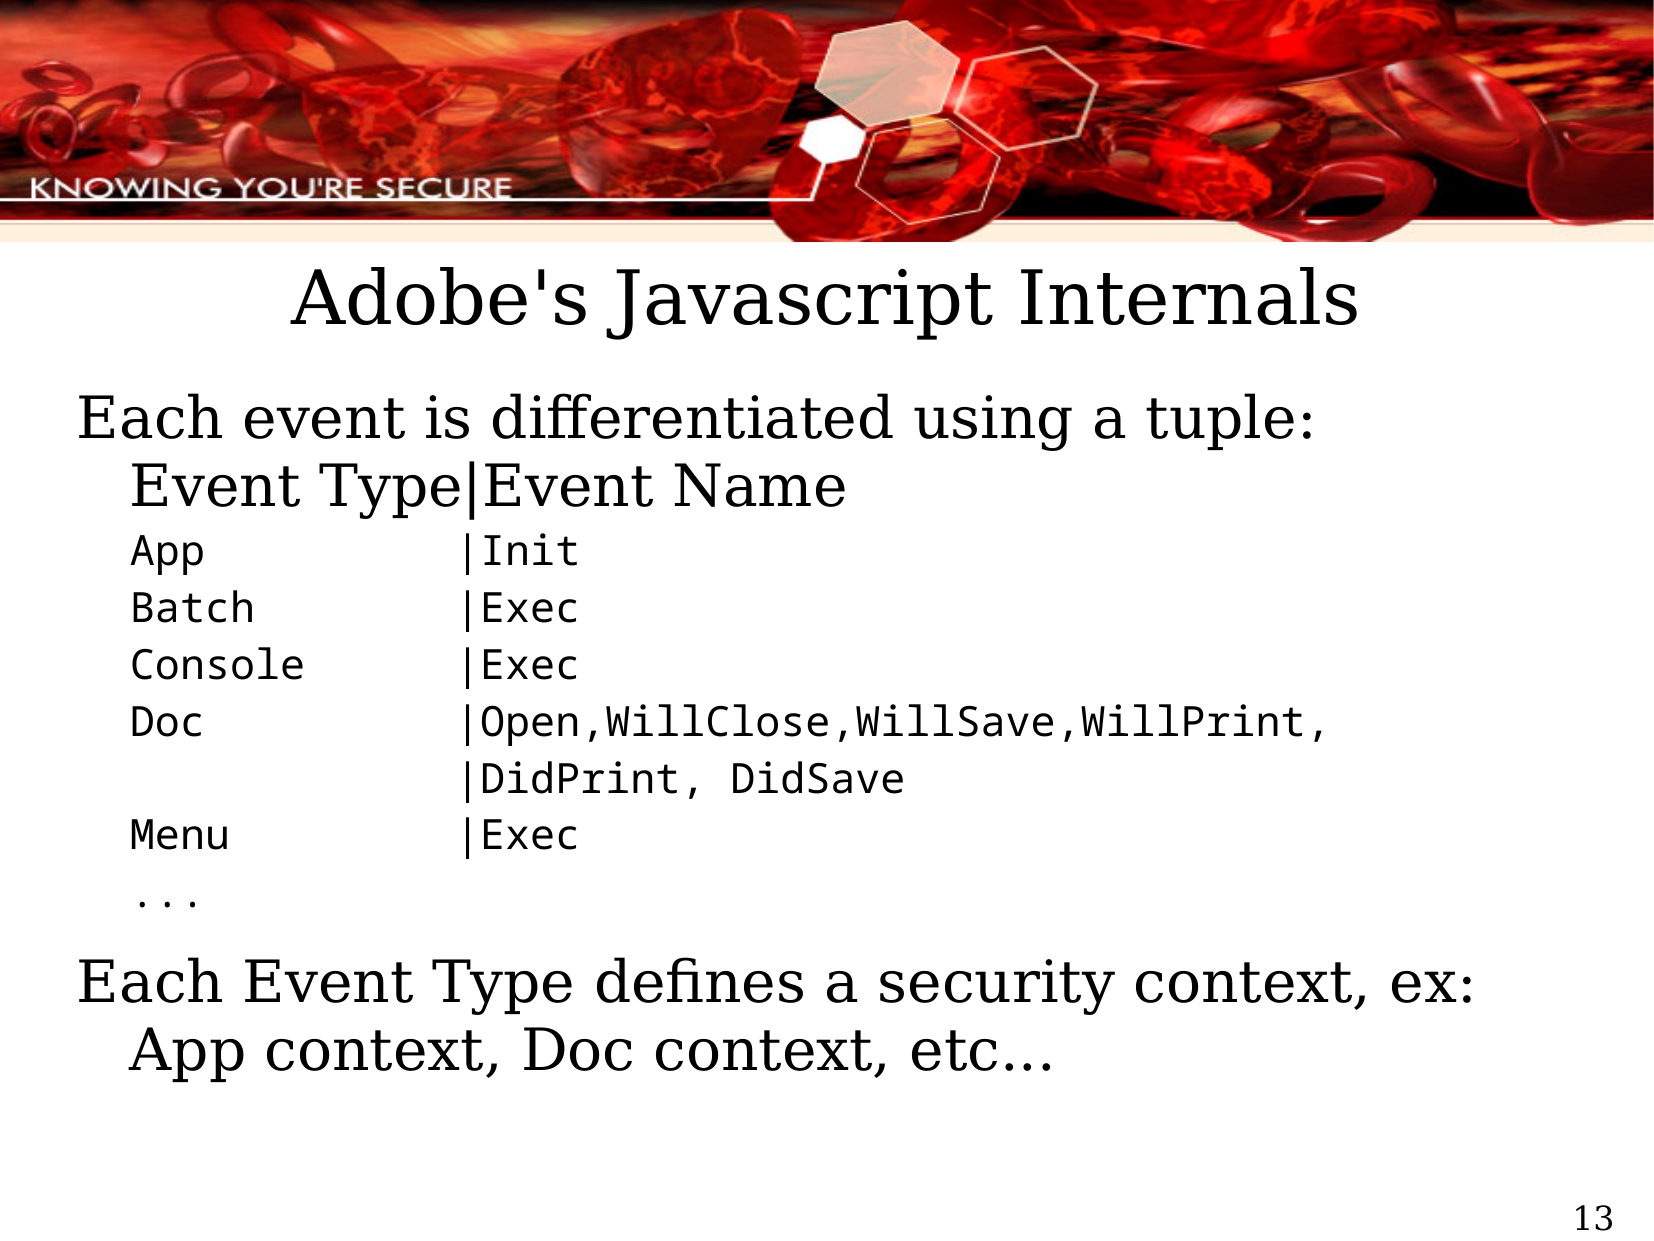

# Adobe's Javascript Internals
Each event is differentiated using a tuple:
Event Type|Event Name
App |Init
Batch |Exec
Console |Exec
Doc |Open,WillClose,WillSave,WillPrint,
 |DidPrint, DidSave
Menu |Exec
...
Each Event Type defines a security context, ex: App context, Doc context, etc...